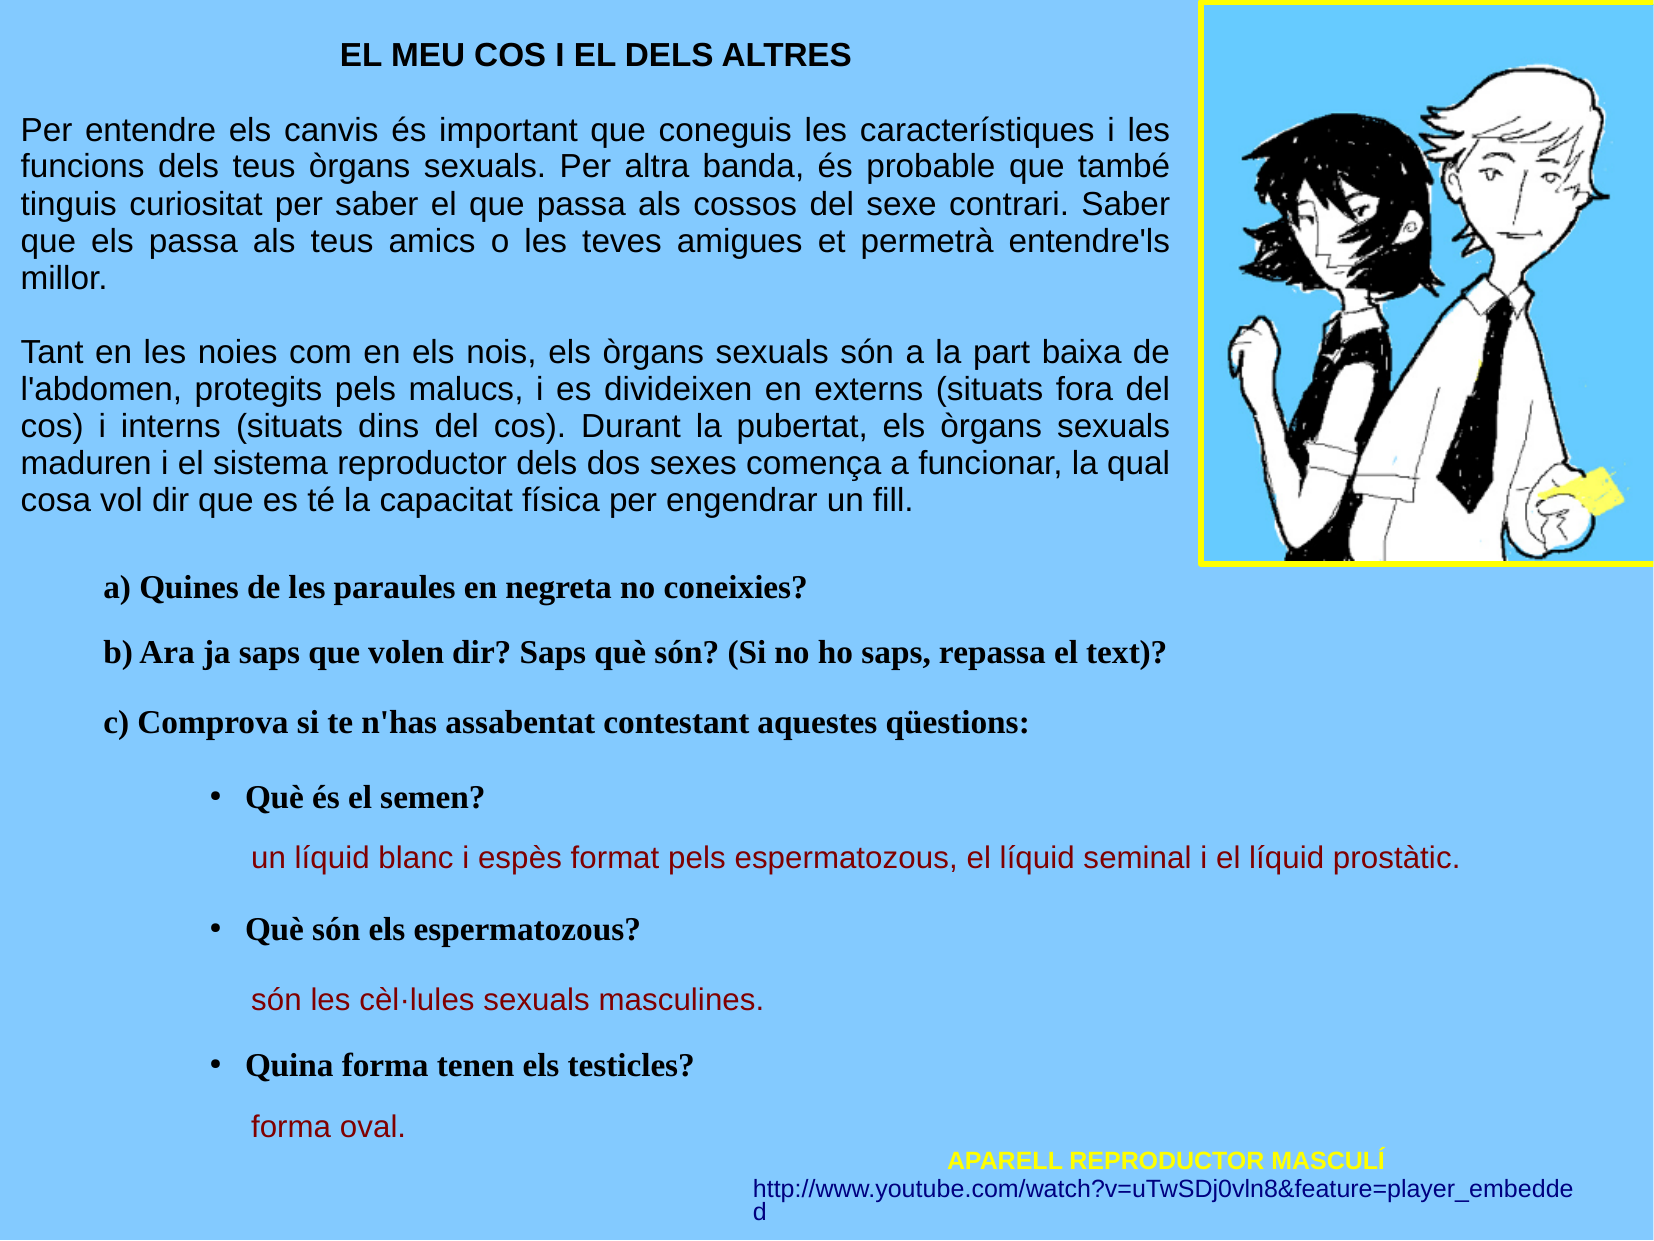

EL MEU COS I EL DELS ALTRES
Per entendre els canvis és important que coneguis les característiques i les funcions dels teus òrgans sexuals. Per altra banda, és probable que també tinguis curiositat per saber el que passa als cossos del sexe contrari. Saber que els passa als teus amics o les teves amigues et permetrà entendre'ls millor.
Tant en les noies com en els nois, els òrgans sexuals són a la part baixa de l'abdomen, protegits pels malucs, i es divideixen en externs (situats fora del cos) i interns (situats dins del cos). Durant la pubertat, els òrgans sexuals maduren i el sistema reproductor dels dos sexes comença a funcionar, la qual cosa vol dir que es té la capacitat física per engendrar un fill.
a) Quines de les paraules en negreta no coneixies?
b) Ara ja saps que volen dir? Saps què són? (Si no ho saps, repassa el text)?
c) Comprova si te n'has assabentat contestant aquestes qüestions:
Què és el semen?
un líquid blanc i espès format pels espermatozous, el líquid seminal i el líquid prostàtic.
Què són els espermatozous?
són les cèl·lules sexuals masculines.
Quina forma tenen els testicles?
forma oval.
APARELL REPRODUCTOR MASCULÍ
http://www.youtube.com/watch?v=uTwSDj0vln8&feature=player_embedded